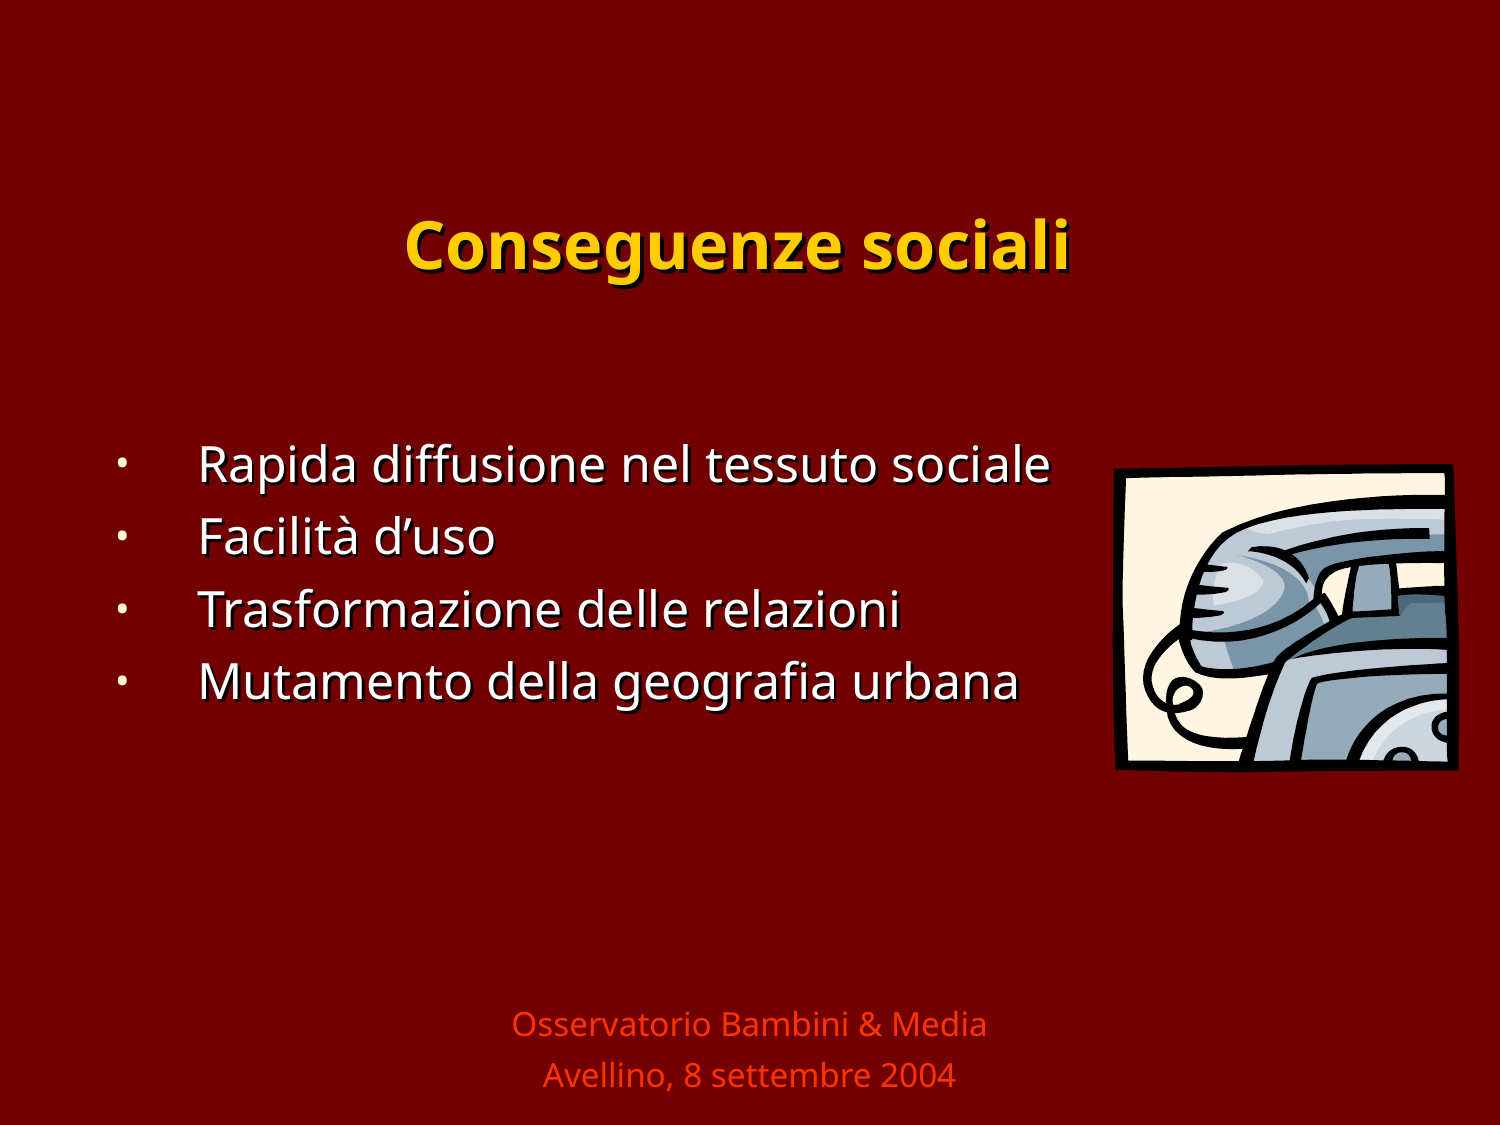

Conseguenze sociali
 Rapida diffusione nel tessuto sociale
 Facilità d’uso
 Trasformazione delle relazioni
 Mutamento della geografia urbana
Osservatorio Bambini & Media
Avellino, 8 settembre 2004